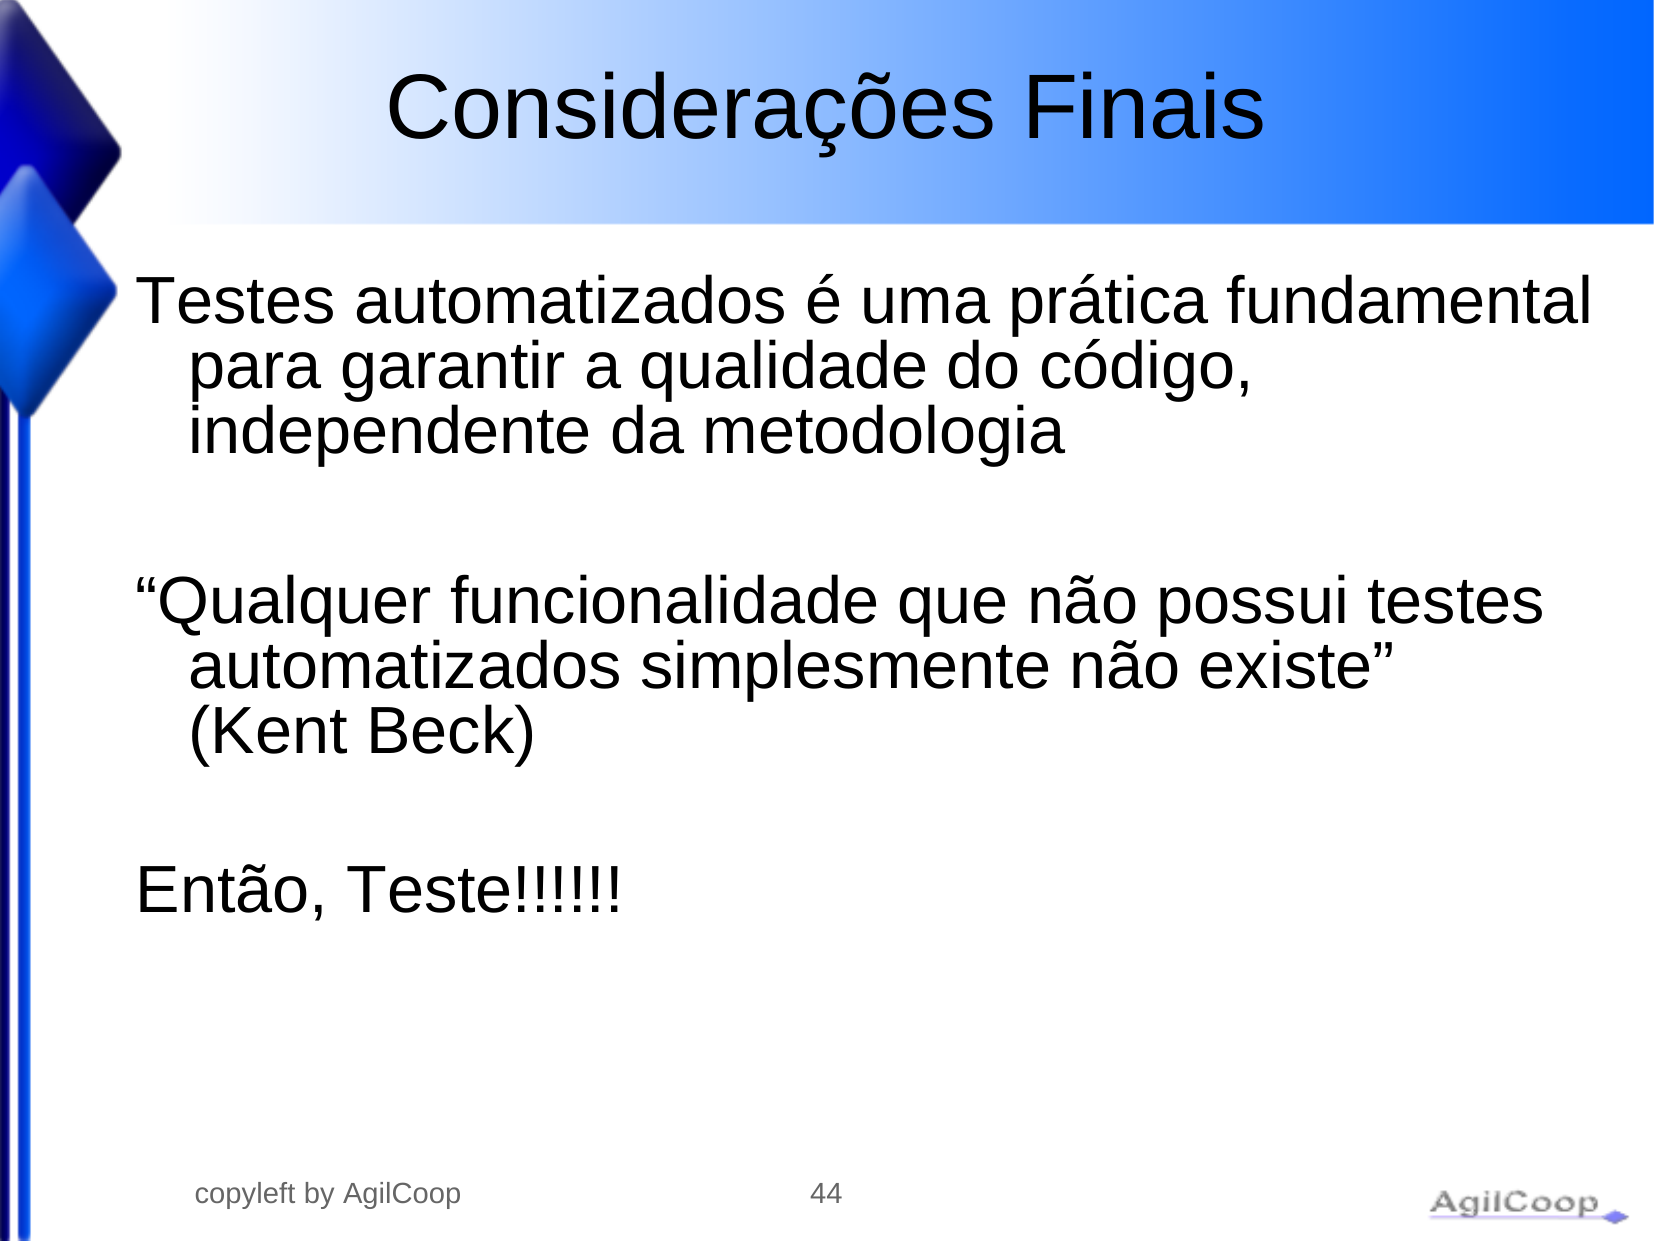

# Considerações Finais
Testes automatizados é uma prática fundamental para garantir a qualidade do código, independente da metodologia
“Qualquer funcionalidade que não possui testes automatizados simplesmente não existe”
(Kent Beck)
Então, Teste!!!!!!
copyleft by AgilCoop
44